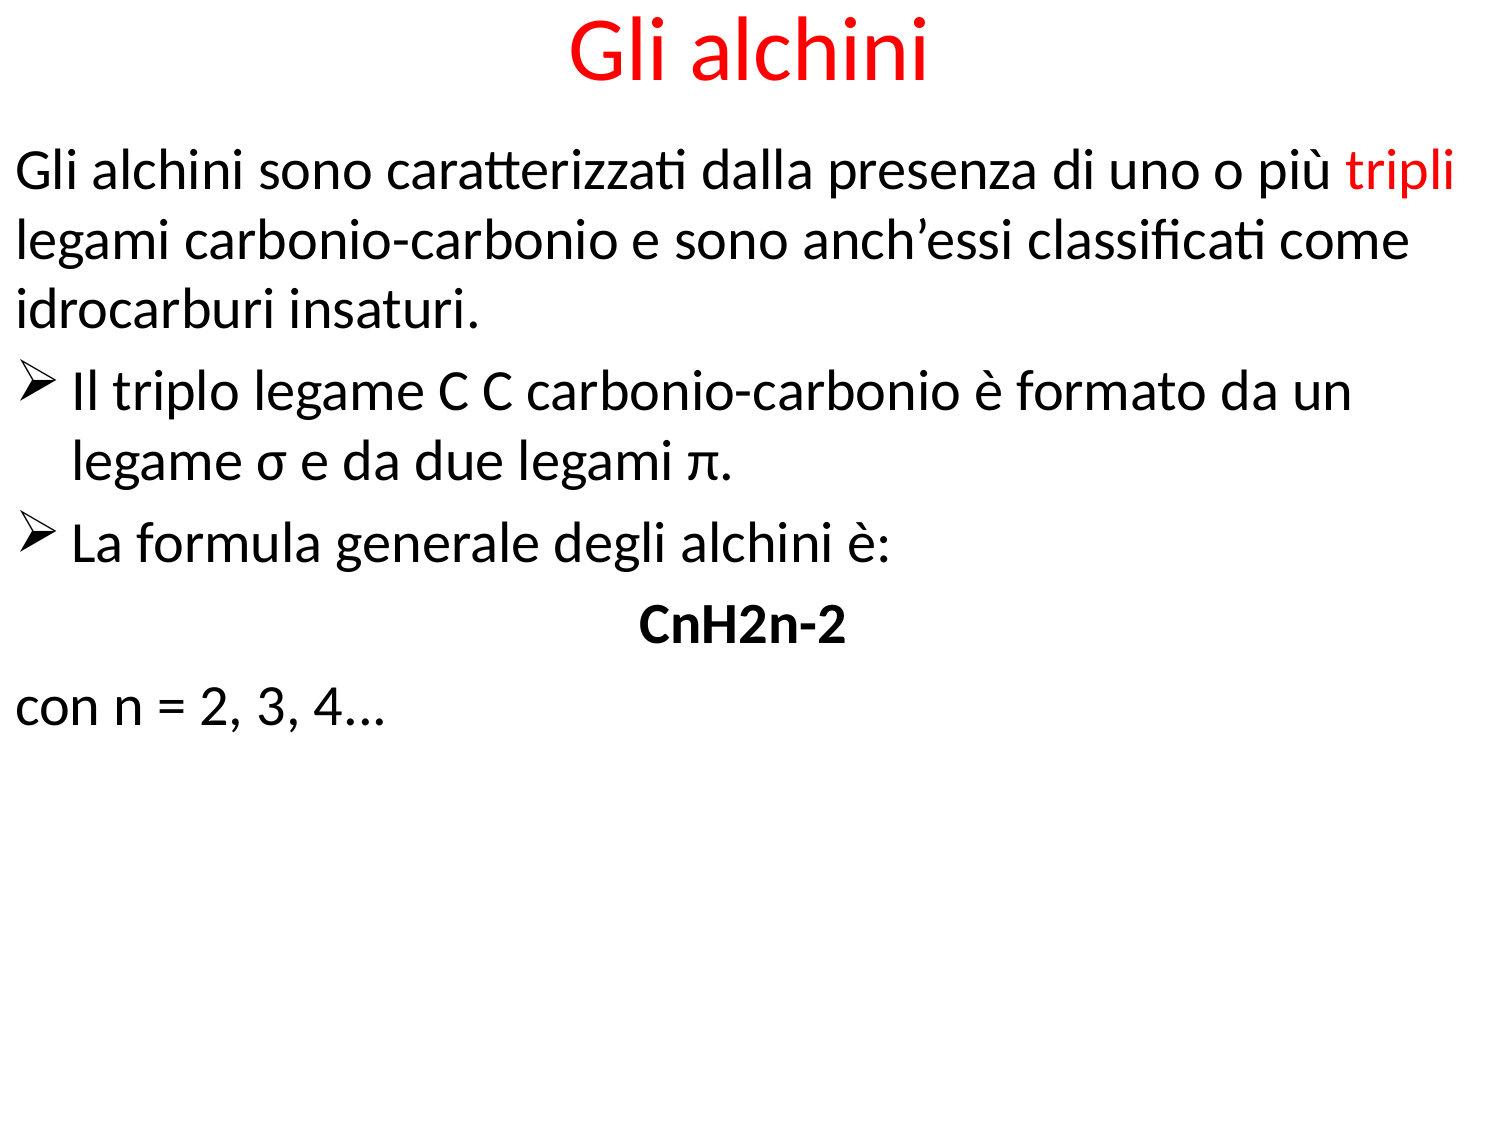

# Gli alchini
Gli alchini sono caratterizzati dalla presenza di uno o più tripli legami carbonio-carbonio e sono anch’essi classificati come idrocarburi insaturi.
Il triplo legame C C carbonio-carbonio è formato da un legame σ e da due legami π.
La formula generale degli alchini è:
CnH2n-2
con n = 2, 3, 4...